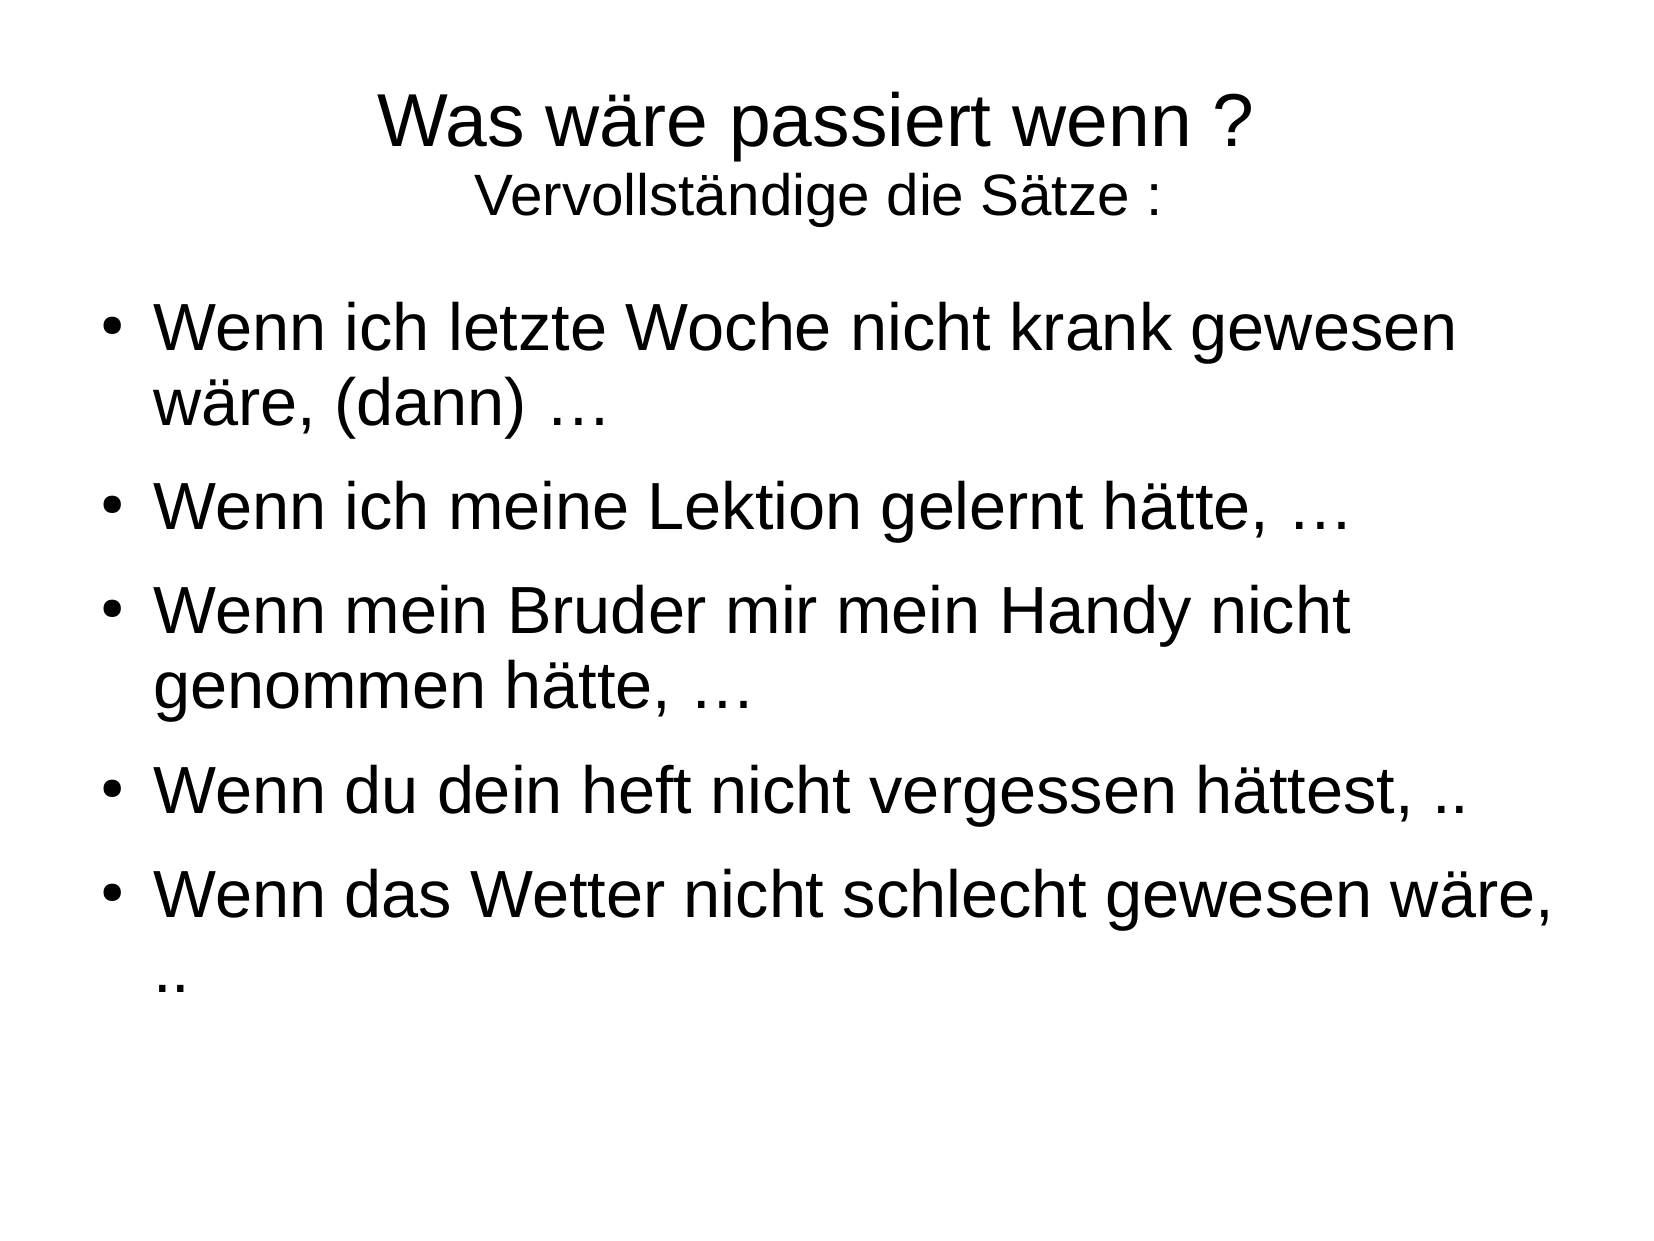

# Was wäre passiert wenn ? Vervollständige die Sätze :
Wenn ich letzte Woche nicht krank gewesen wäre, (dann) …
Wenn ich meine Lektion gelernt hätte, …
Wenn mein Bruder mir mein Handy nicht genommen hätte, …
Wenn du dein heft nicht vergessen hättest, ..
Wenn das Wetter nicht schlecht gewesen wäre, ..